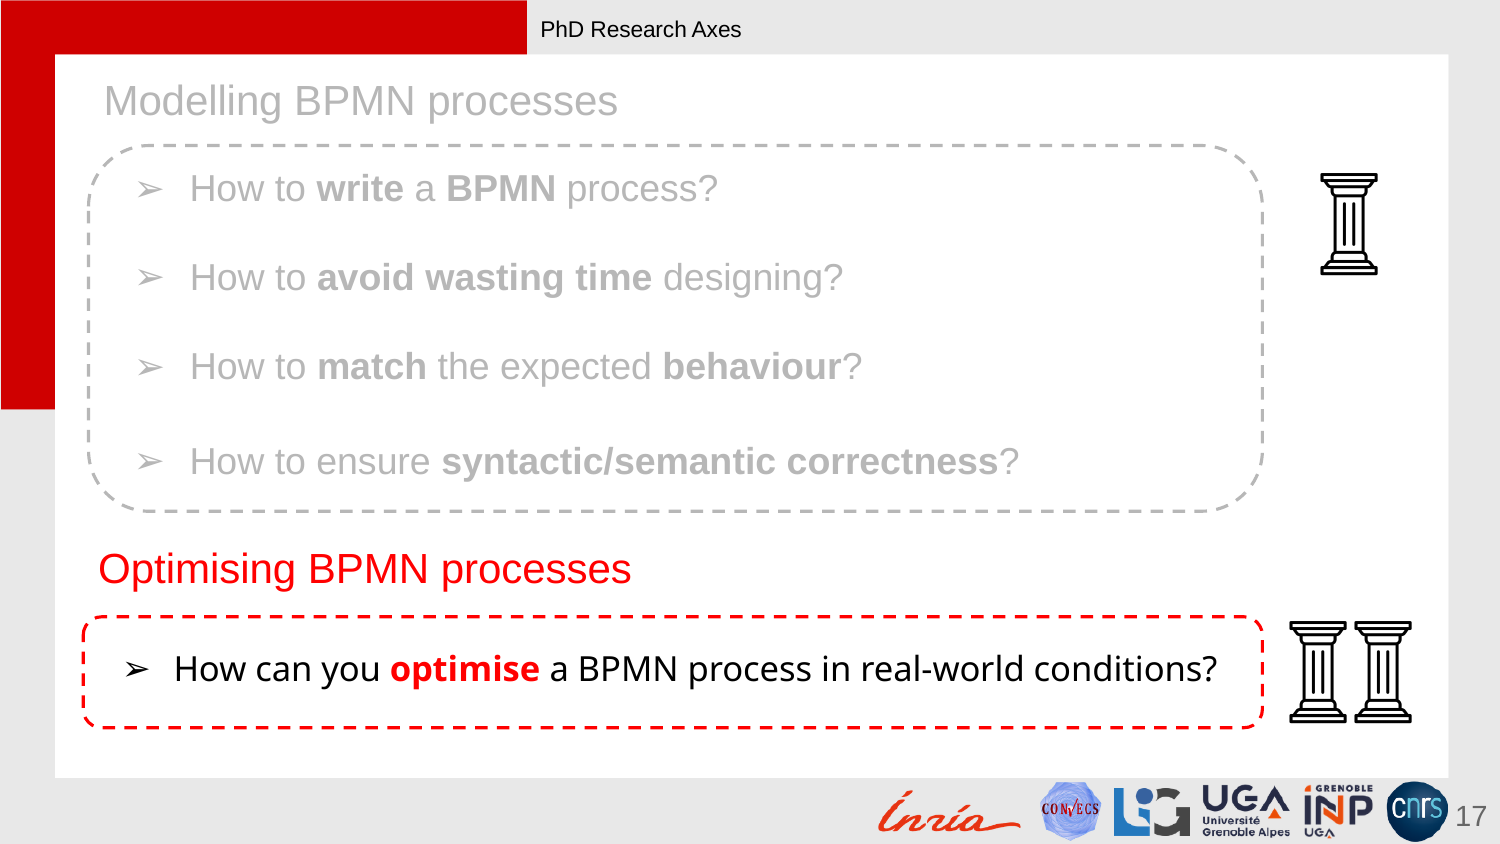

# PhD Research Axes
Modelling BPMN processes
How to write a BPMN process?
How to avoid wasting time designing?
How to match the expected behaviour?
How to ensure syntactic/semantic correctness?
Optimising BPMN processes
How can you optimise a BPMN process in real-world conditions?
17